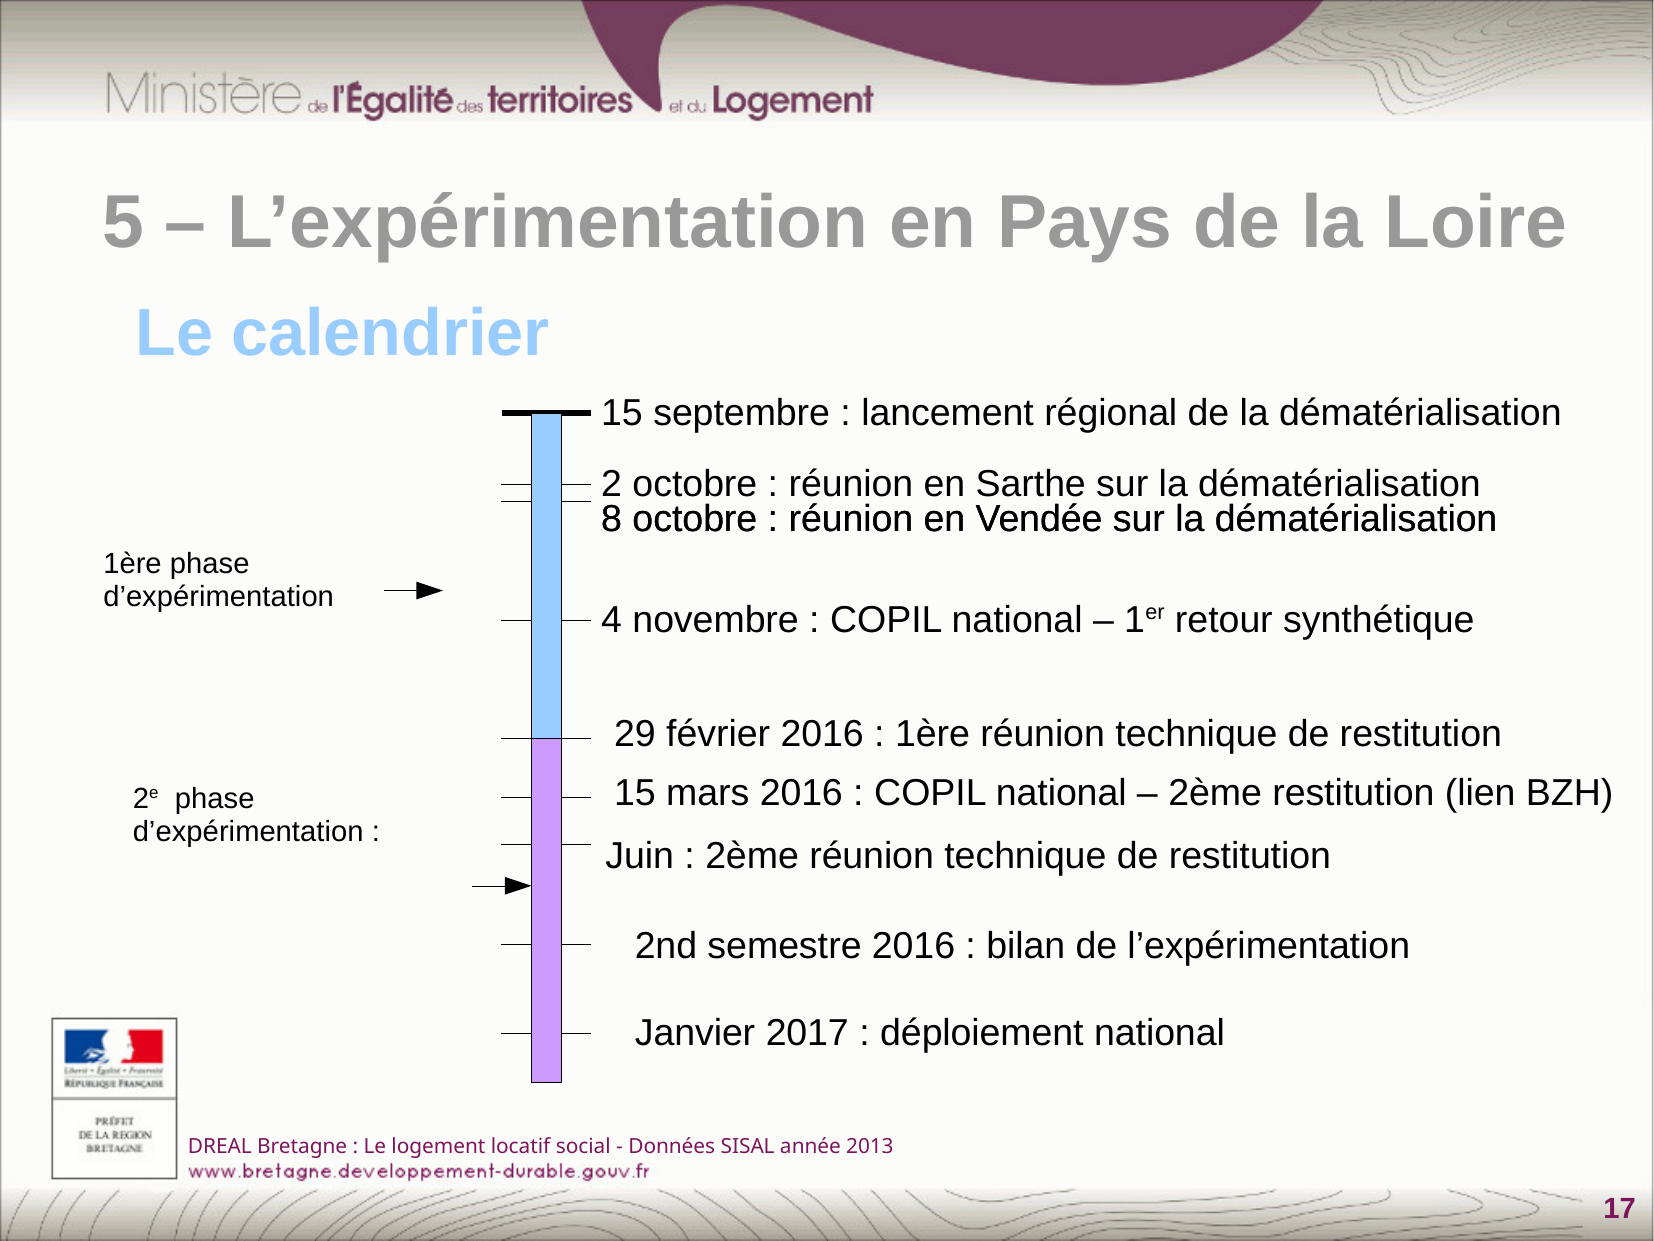

# 5 – L’expérimentation en Pays de la Loire
Le calendrier
15 septembre : lancement régional de la dématérialisation
1ère phase d’expérimentation
29 février 2016 : 1ère réunion technique de restitution
15 mars 2016 : COPIL national – 2ème restitution (lien BZH)
2e phase d’expérimentation :
2nd semestre 2016 : bilan de l’expérimentation
Janvier 2017 : déploiement national
2 octobre : réunion en Sarthe sur la dématérialisation
8 octobre : réunion en Vendée sur la dématérialisation
8 octobre : réunion en Vendée sur la dématérialisation
4 novembre : COPIL national – 1er retour synthétique
Juin : 2ème réunion technique de restitution
DREAL Bretagne : Le logement locatif social - Données SISAL année 2013